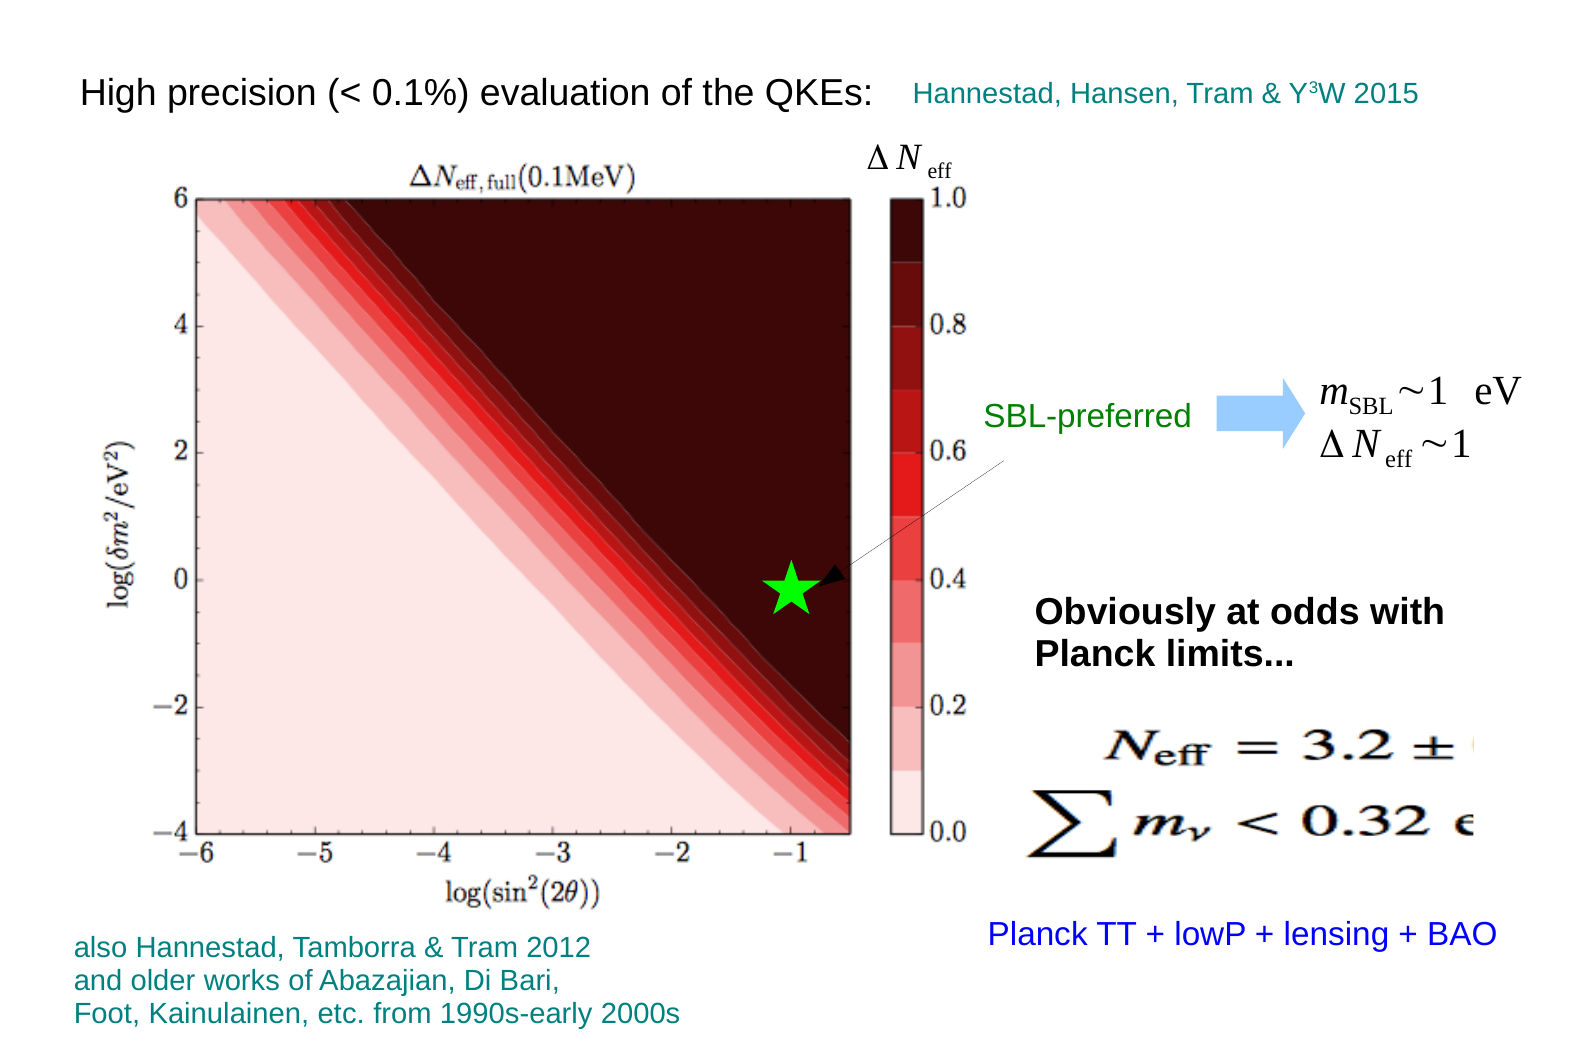

Hannestad, Hansen, Tram & Y3W 2015
# High precision (< 0.1%) evaluation of the QKEs:
SBL-preferred
Obviously at odds with
Planck limits...
Planck TT + lowP + lensing + BAO
also Hannestad, Tamborra & Tram 2012
and older works of Abazajian, Di Bari,
Foot, Kainulainen, etc. from 1990s-early 2000s